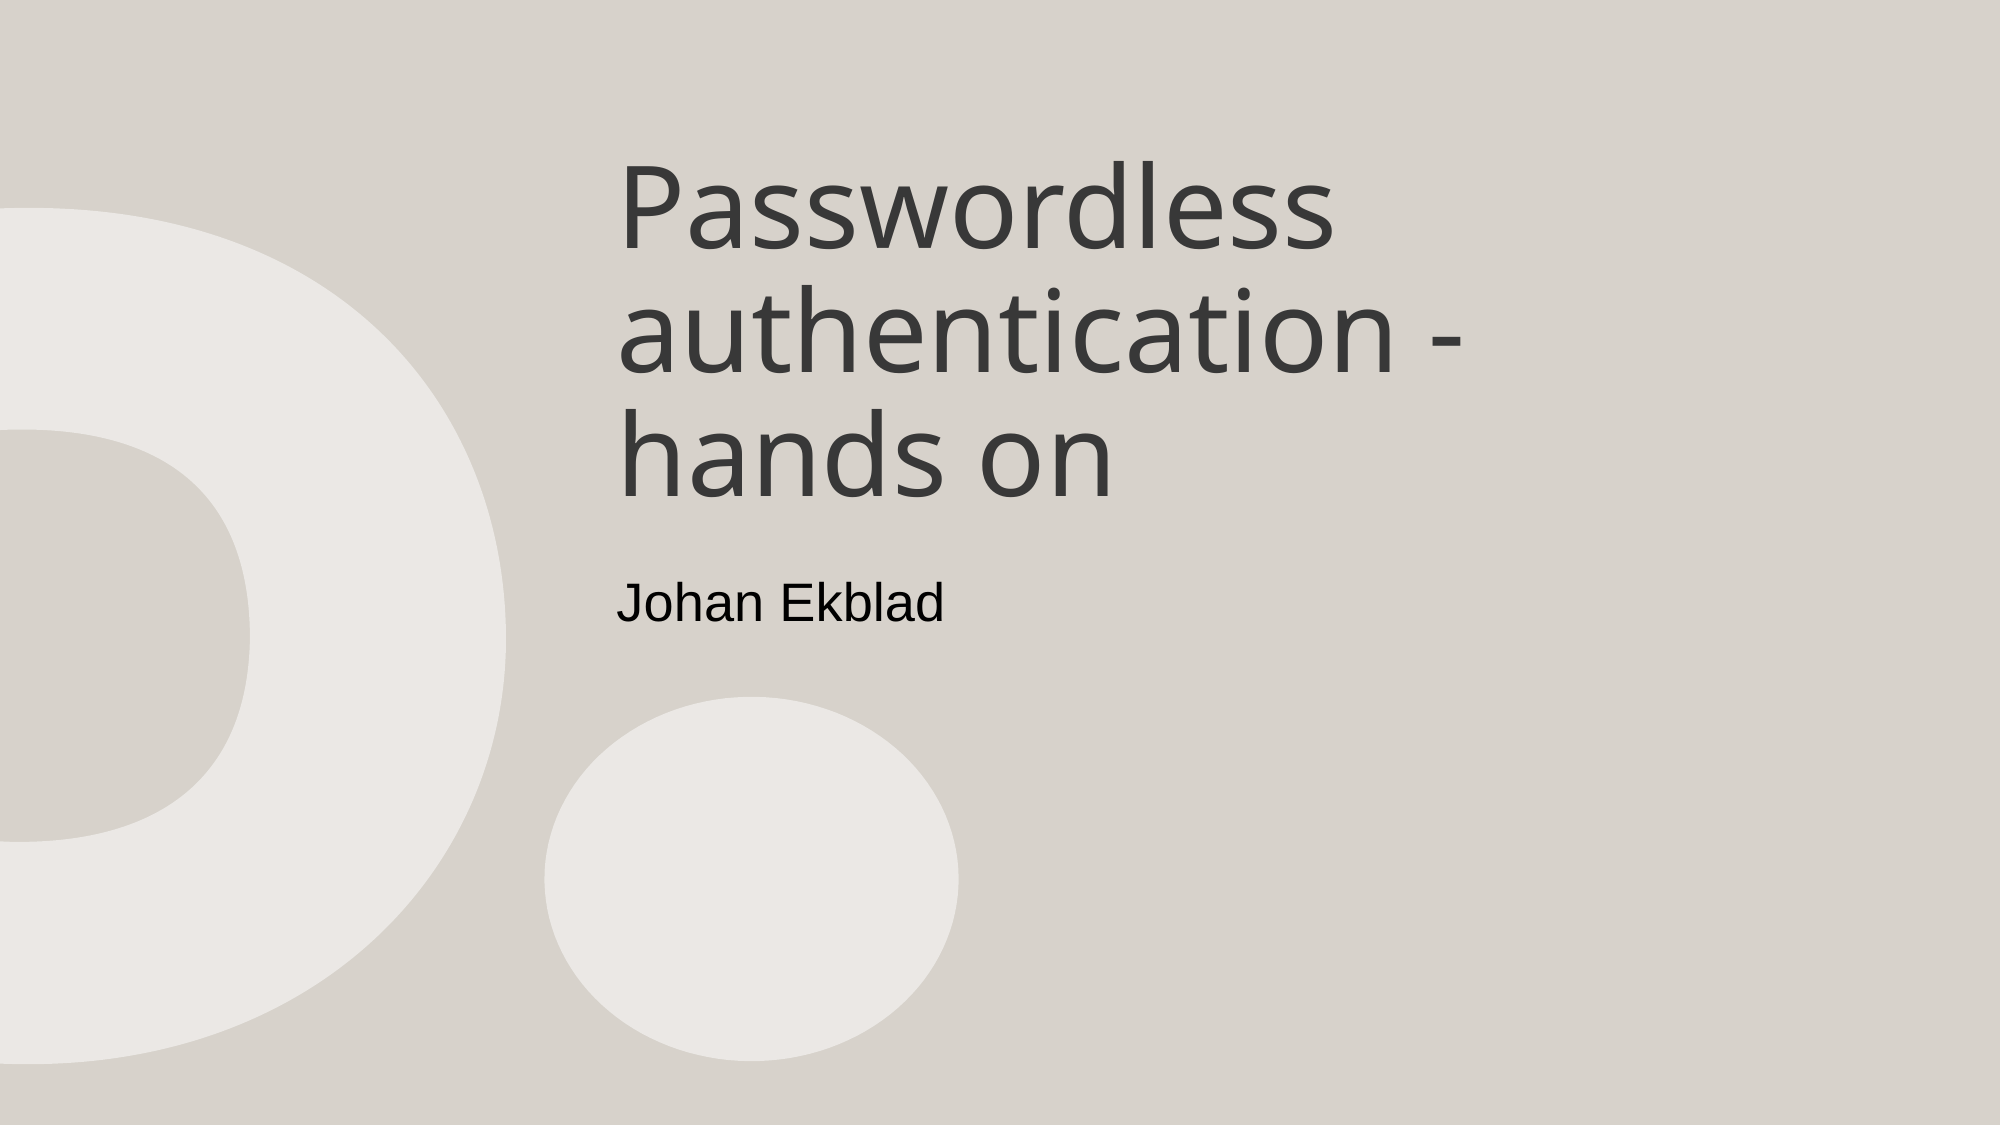

Passwordless authentication -
hands on
# Johan Ekblad